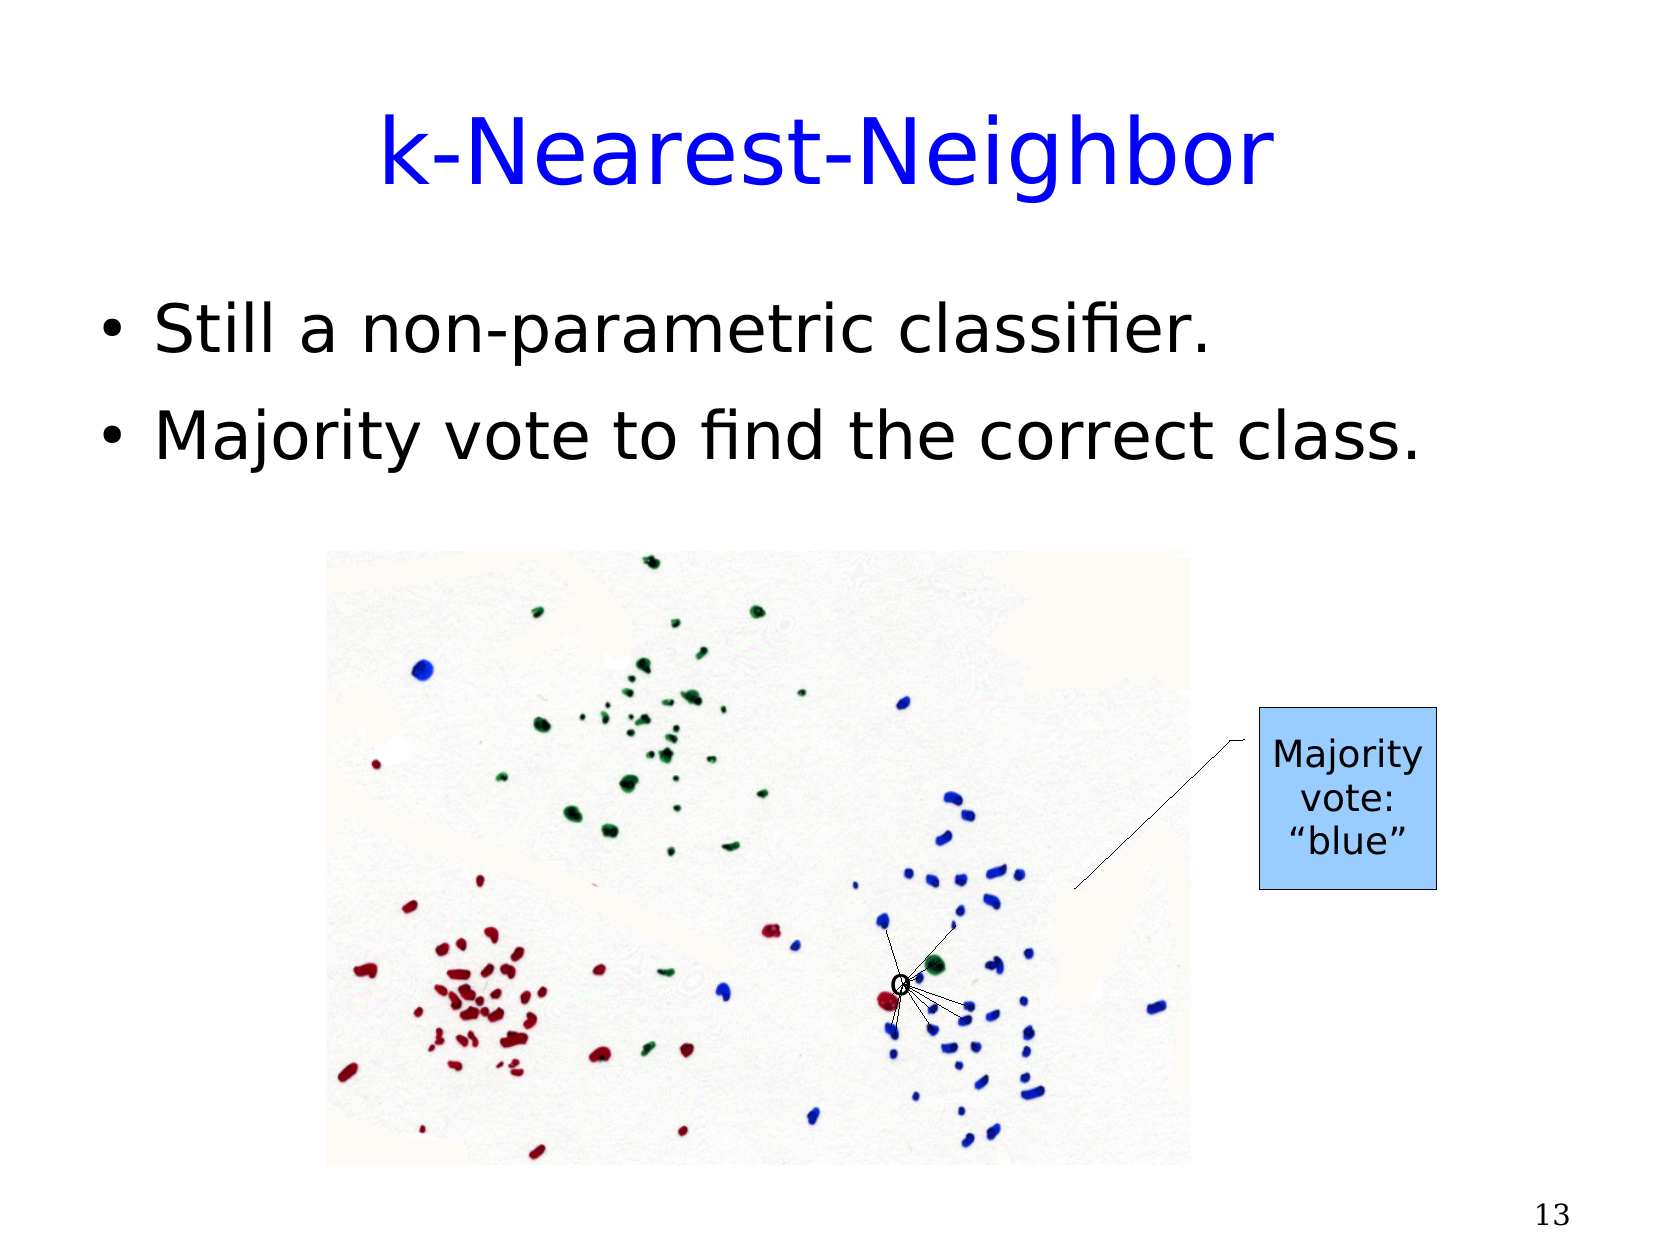

# k-Nearest-Neighbor
Still a non-parametric classifier.
Majority vote to find the correct class.
Majority
vote:
“blue”
o
13